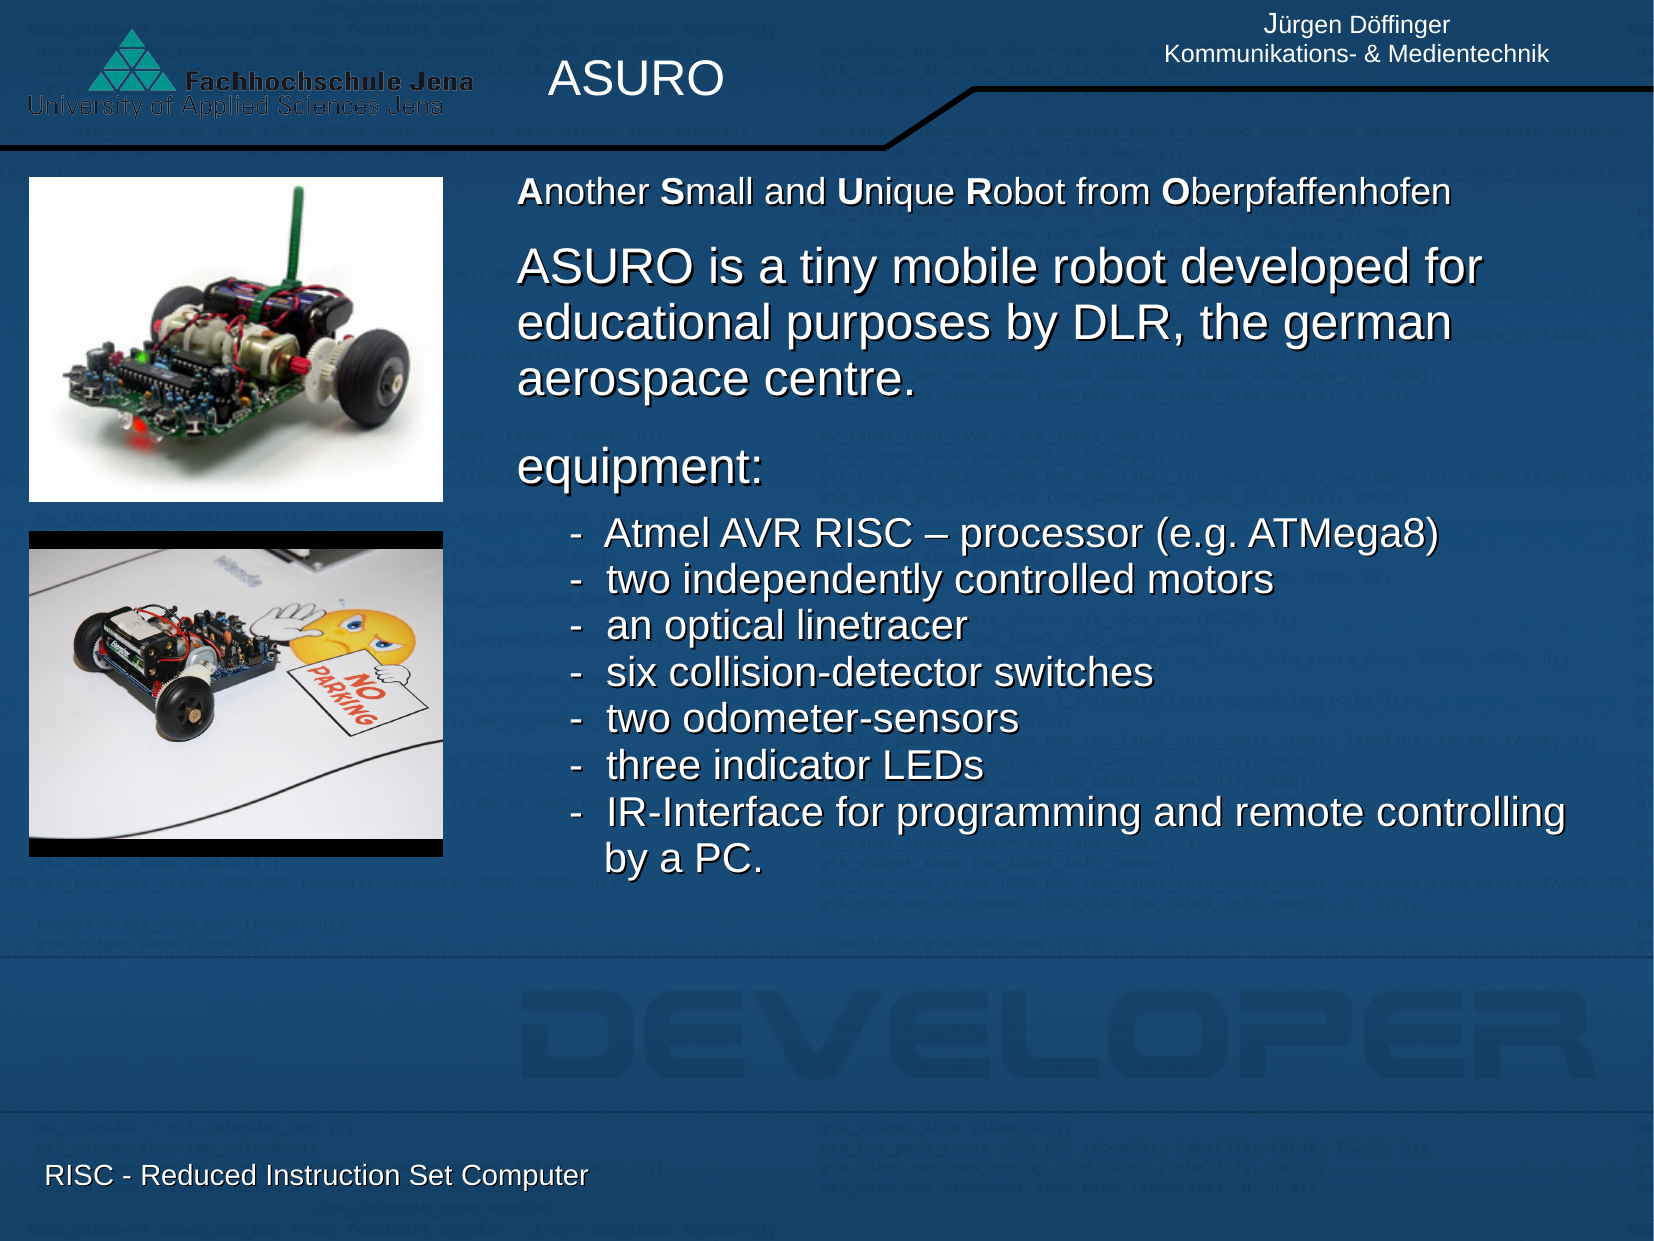

Jürgen Döffinger
Kommunikations- & Medientechnik
ASURO
Another Small and Unique Robot from Oberpfaffenhofen
ASURO is a tiny mobile robot developed for
educational purposes by DLR, the german
aerospace centre.
equipment:
 - Atmel AVR RISC – processor (e.g. ATMega8)
 - two independently controlled motors
 - an optical linetracer
 - six collision-detector switches
 - two odometer-sensors
 - three indicator LEDs
 - IR-Interface for programming and remote controlling
 by a PC.
RISC - Reduced Instruction Set Computer